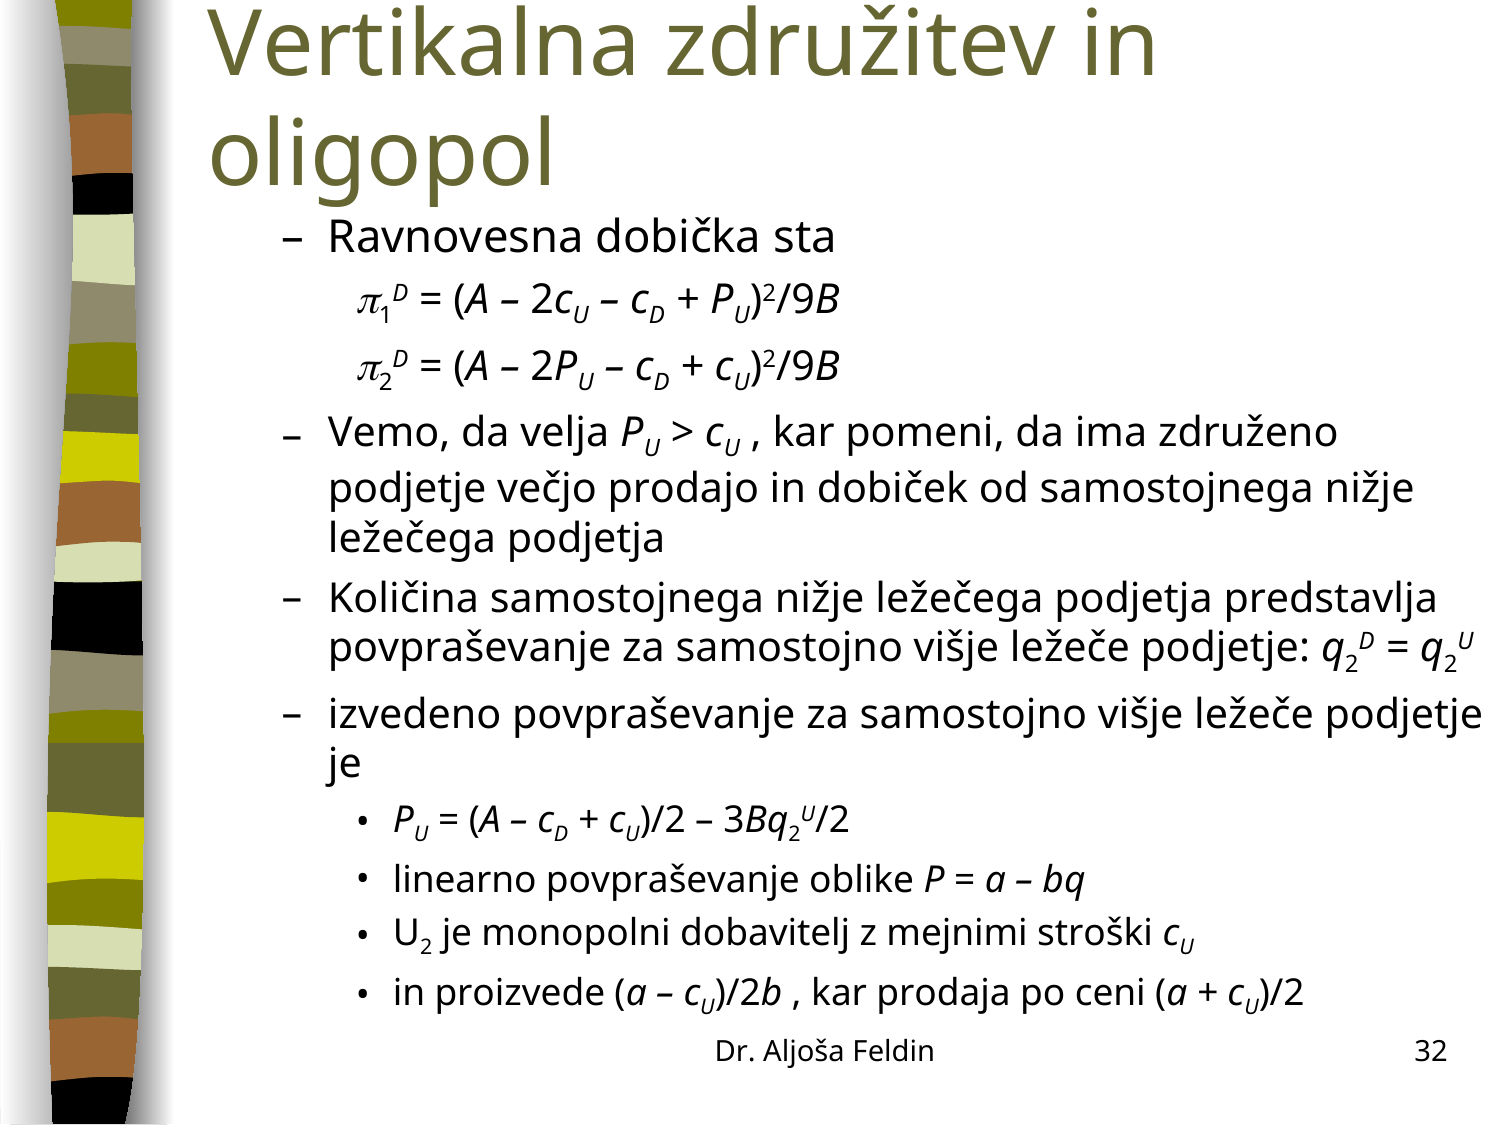

Vertikalna združitev in oligopol
# Ravnovesna dobička sta
1D = (A – 2cU – cD + PU)2/9B
2D = (A – 2PU – cD + cU)2/9B
Vemo, da velja PU > cU , kar pomeni, da ima združeno podjetje večjo prodajo in dobiček od samostojnega nižje ležečega podjetja
Količina samostojnega nižje ležečega podjetja predstavlja povpraševanje za samostojno višje ležeče podjetje: q2D = q2U
izvedeno povpraševanje za samostojno višje ležeče podjetje je
PU = (A – cD + cU)/2 – 3Bq2U/2
linearno povpraševanje oblike P = a – bq
U2 je monopolni dobavitelj z mejnimi stroški cU
in proizvede (a – cU)/2b , kar prodaja po ceni (a + cU)/2
Dr. Aljoša Feldin